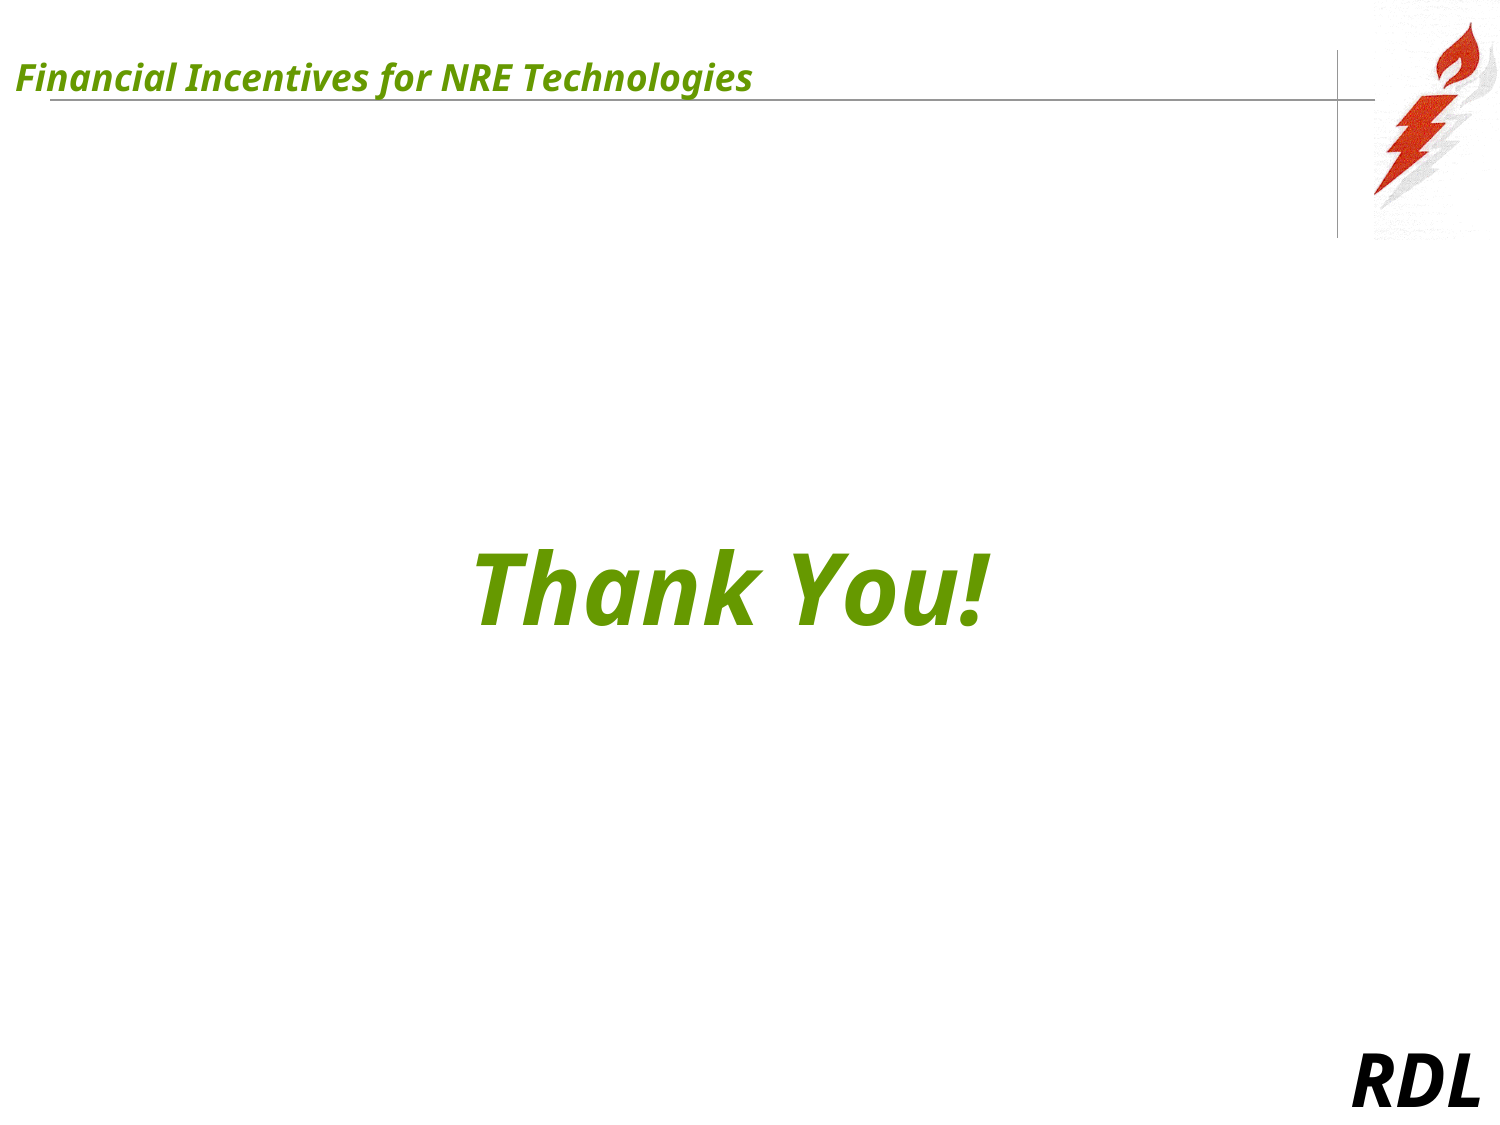

# Financial Incentives for NRE Technologies
Thank You!
RDL